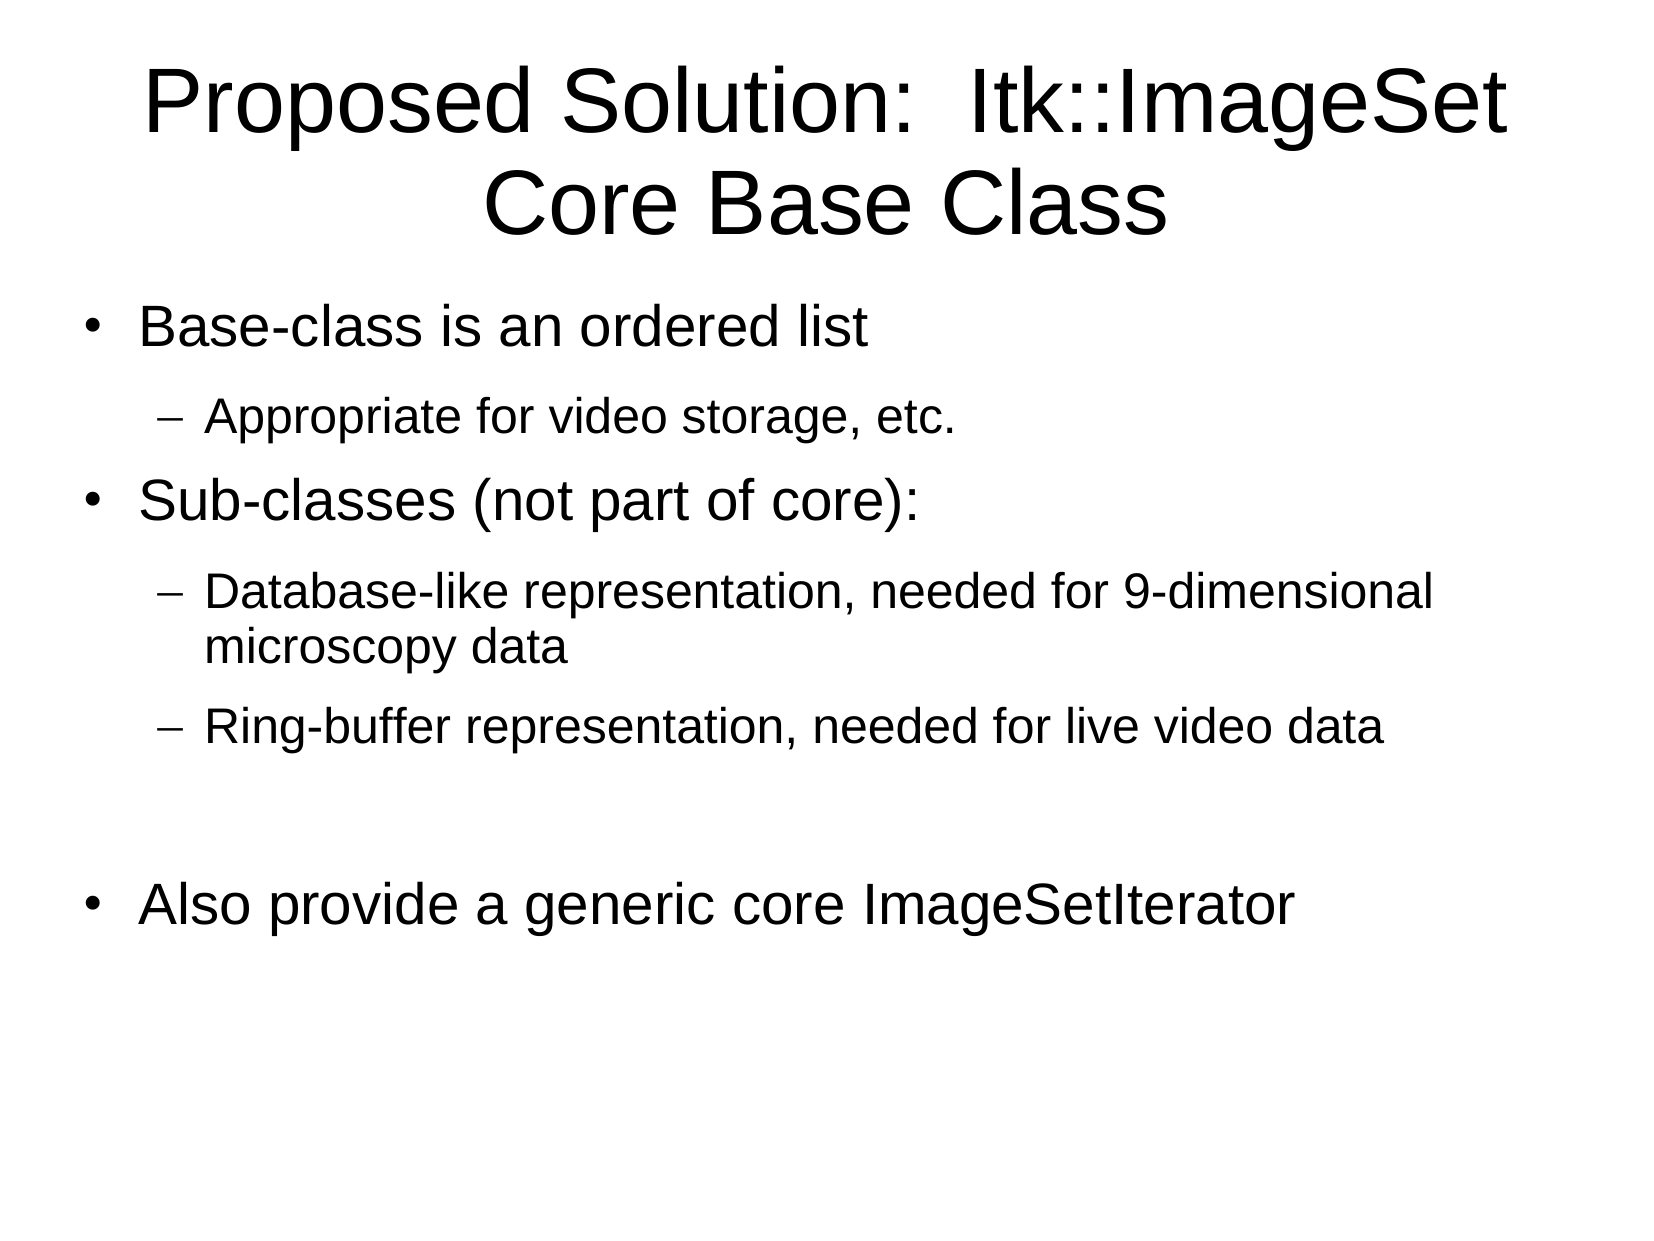

Proposed Solution: Itk::ImageSet Core Base Class
Base-class is an ordered list
Appropriate for video storage, etc.
Sub-classes (not part of core):
Database-like representation, needed for 9-dimensional microscopy data
Ring-buffer representation, needed for live video data
Also provide a generic core ImageSetIterator